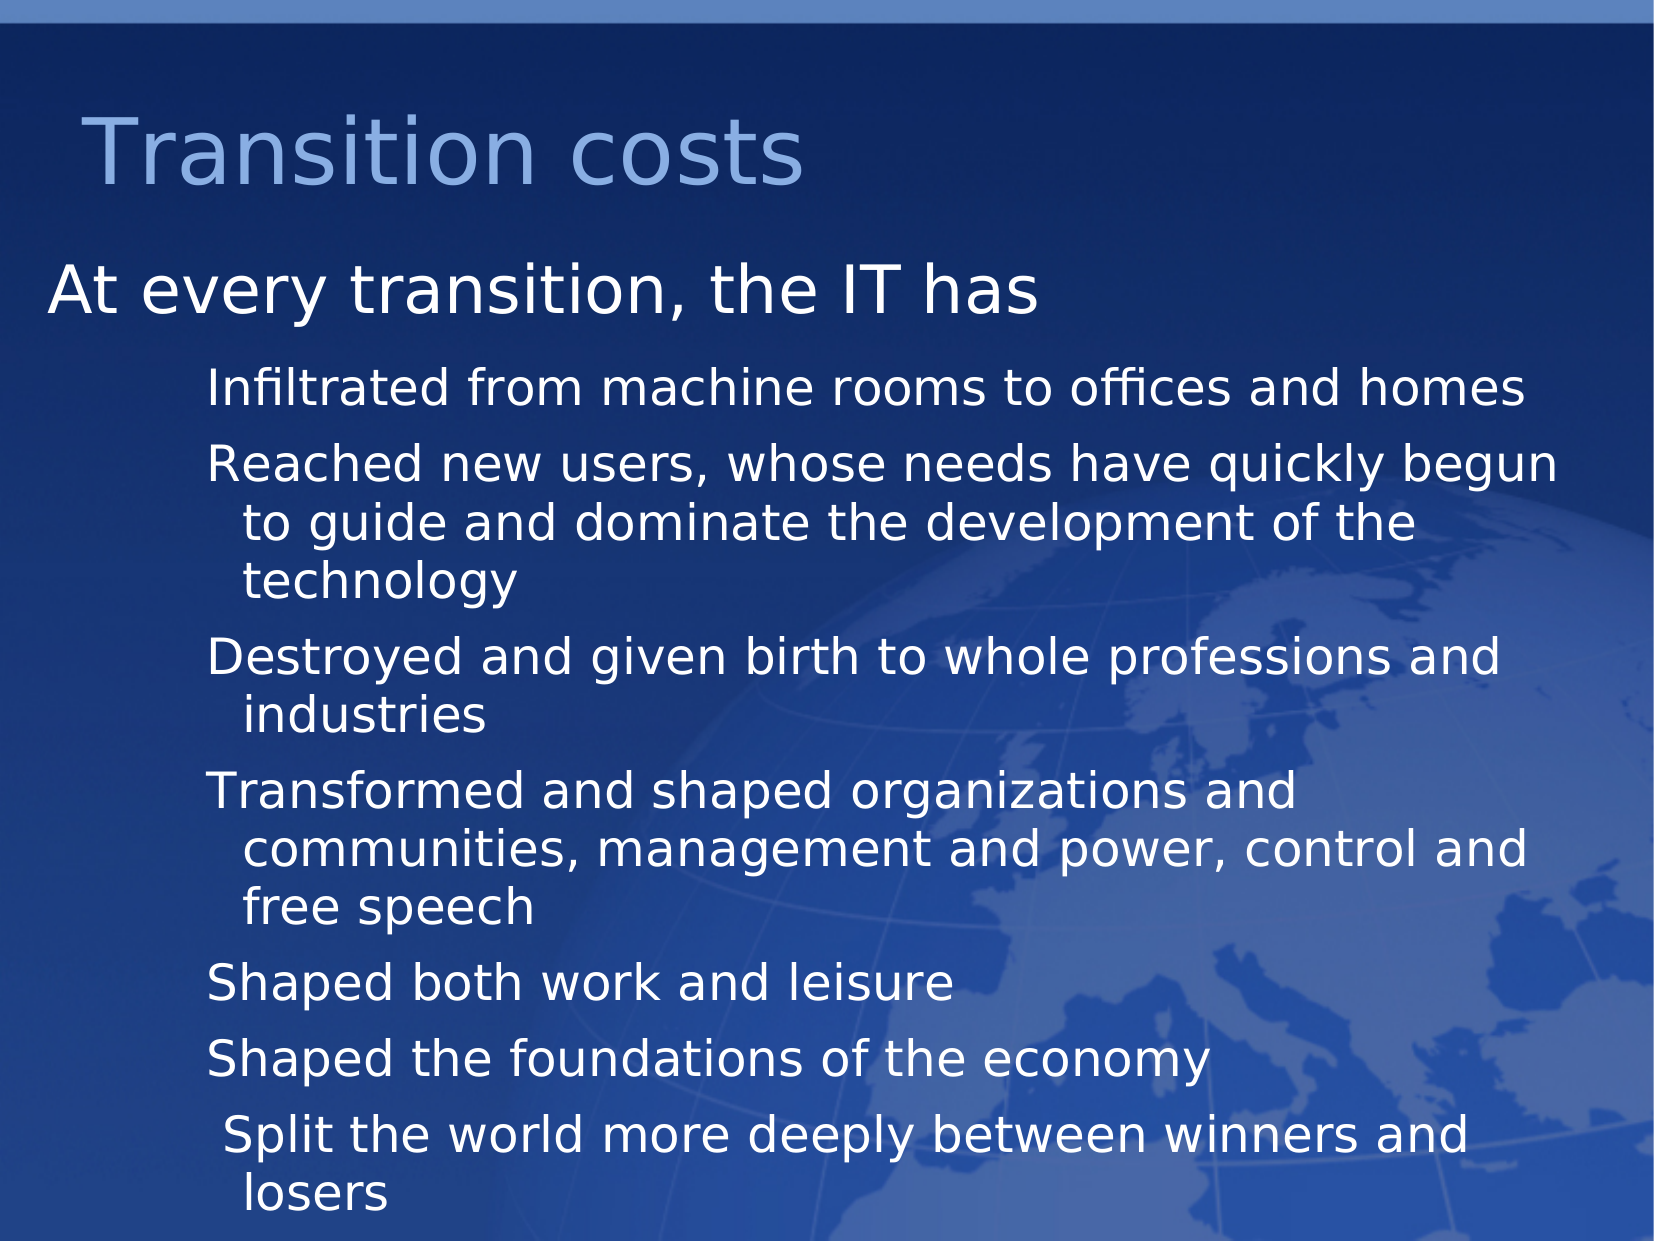

# Transition costs
At every transition, the IT has
Infiltrated from machine rooms to offices and homes
Reached new users, whose needs have quickly begun to guide and dominate the development of the technology
Destroyed and given birth to whole professions and industries
Transformed and shaped organizations and communities, management and power, control and free speech
Shaped both work and leisure
Shaped the foundations of the economy
 Split the world more deeply between winners and losers